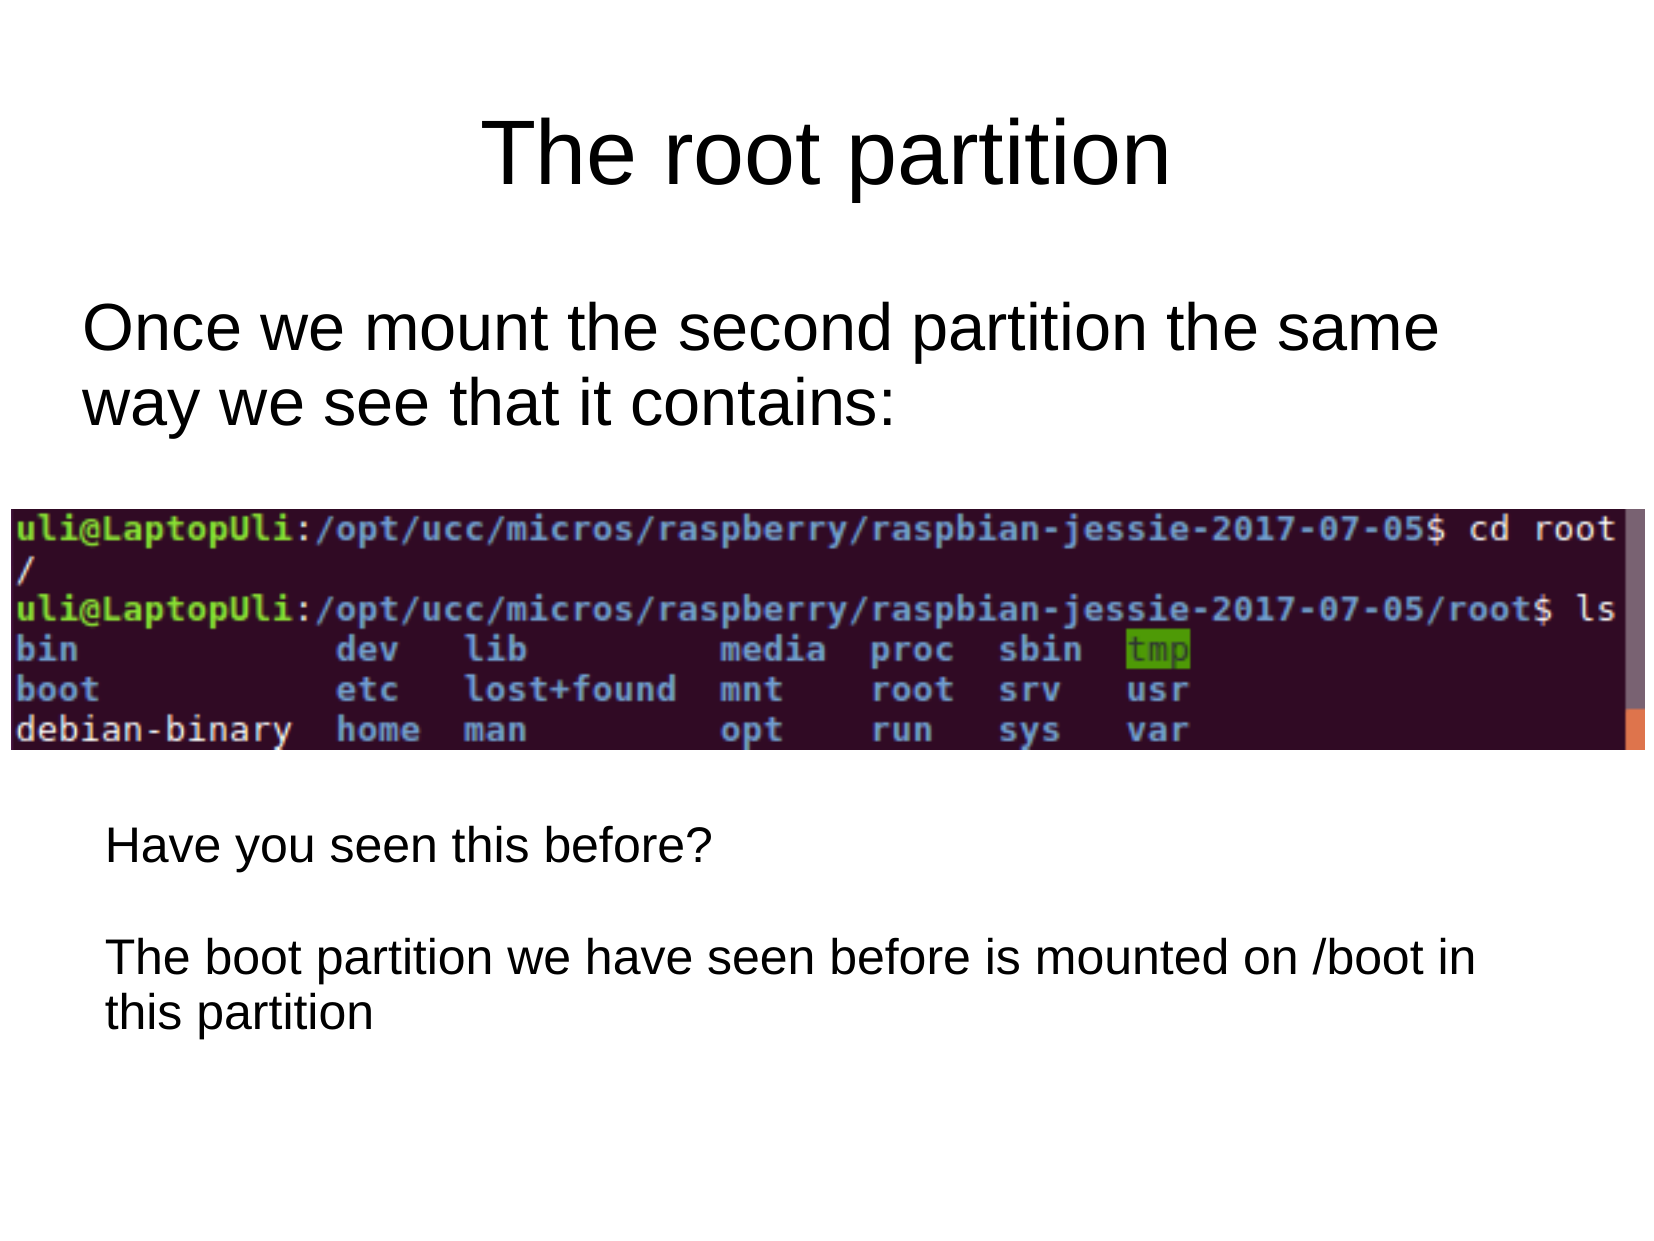

# The root partition
Once we mount the second partition the same way we see that it contains:
Have you seen this before?
The boot partition we have seen before is mounted on /boot in this partition